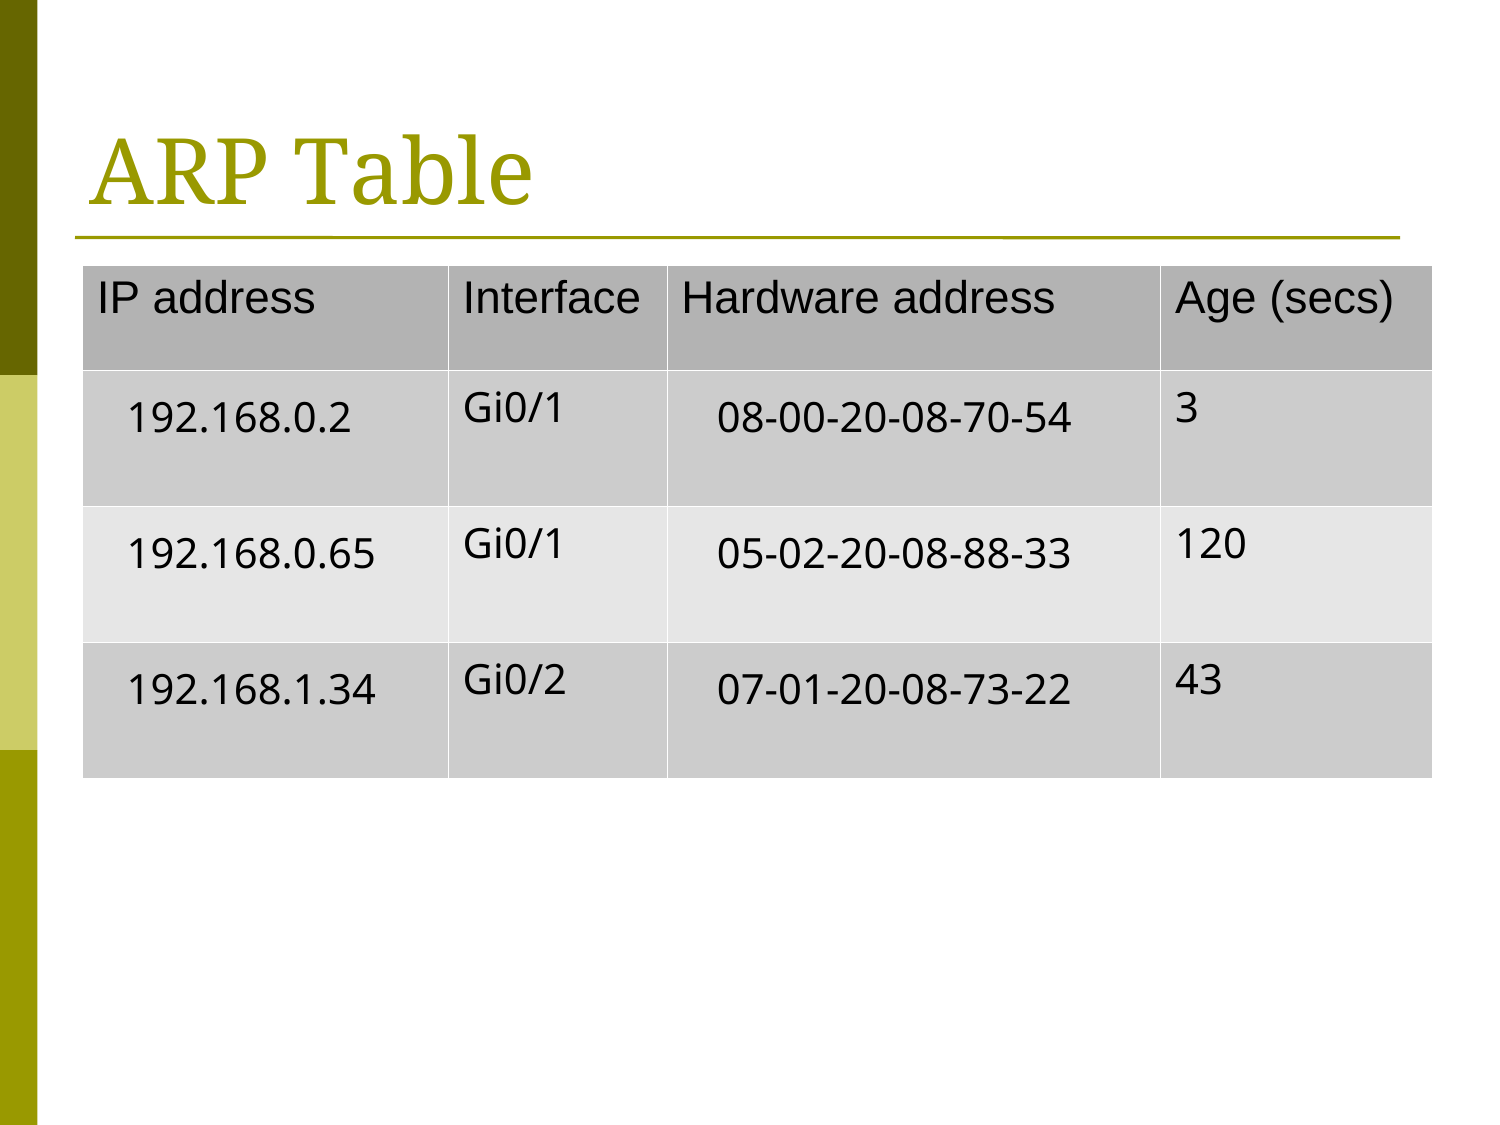

# ARP Table
| IP address | Interface | Hardware address | Age (secs) |
| --- | --- | --- | --- |
| 192.168.0.2 | Gi0/1 | 08-00-20-08-70-54 | 3 |
| 192.168.0.65 | Gi0/1 | 05-02-20-08-88-33 | 120 |
| 192.168.1.34 | Gi0/2 | 07-01-20-08-73-22 | 43 |